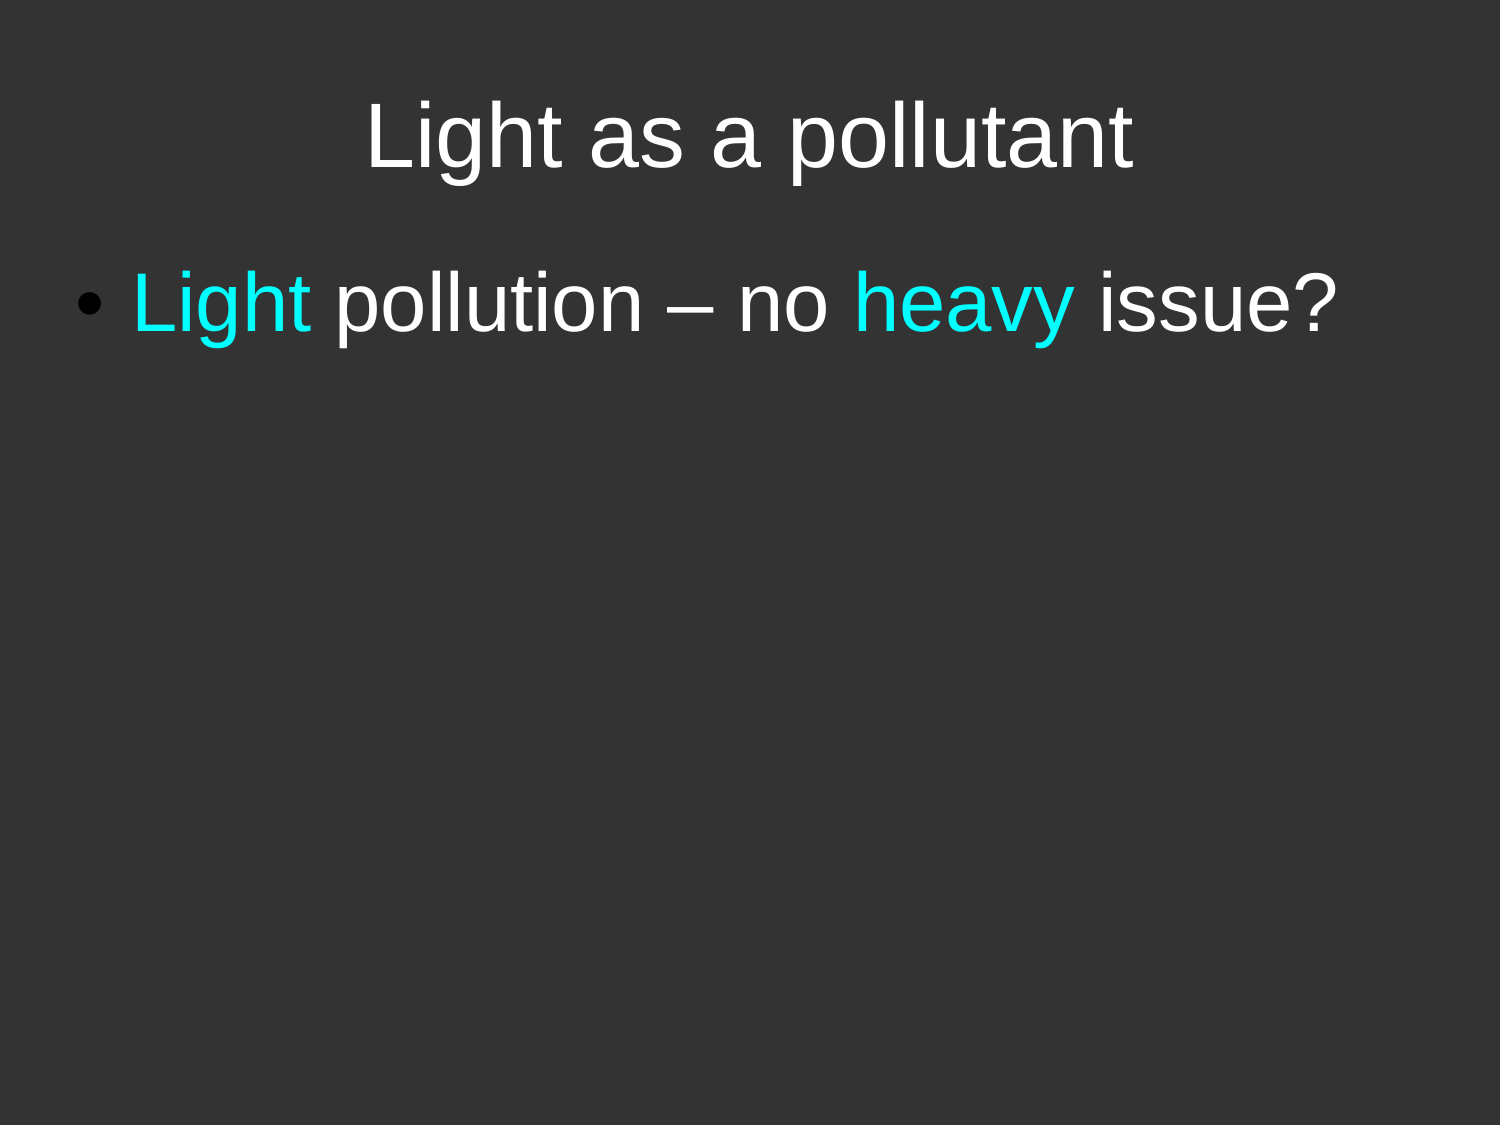

# Light as a pollutant
Light pollution – no heavy issue?